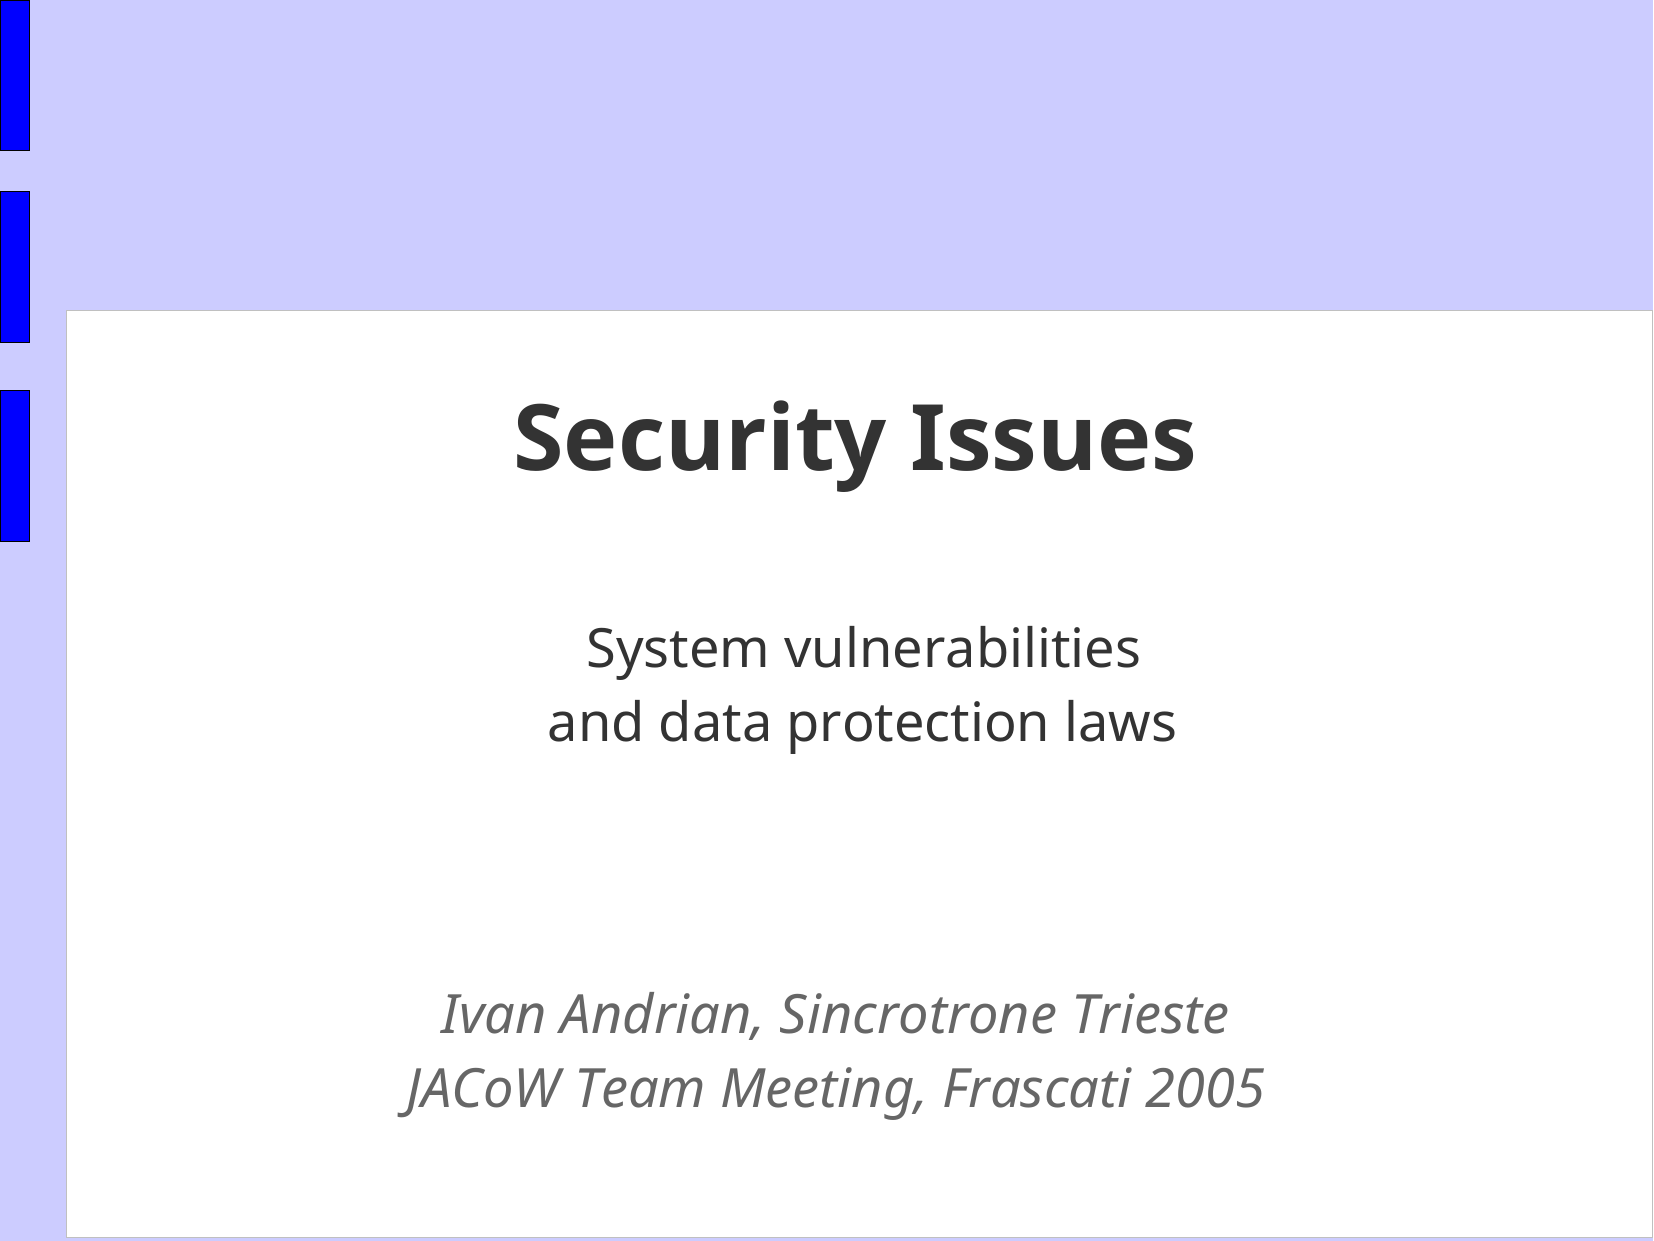

# Security Issues
 System vulnerabilities
and data protection laws
Ivan Andrian, Sincrotrone Trieste
JACoW Team Meeting, Frascati 2005